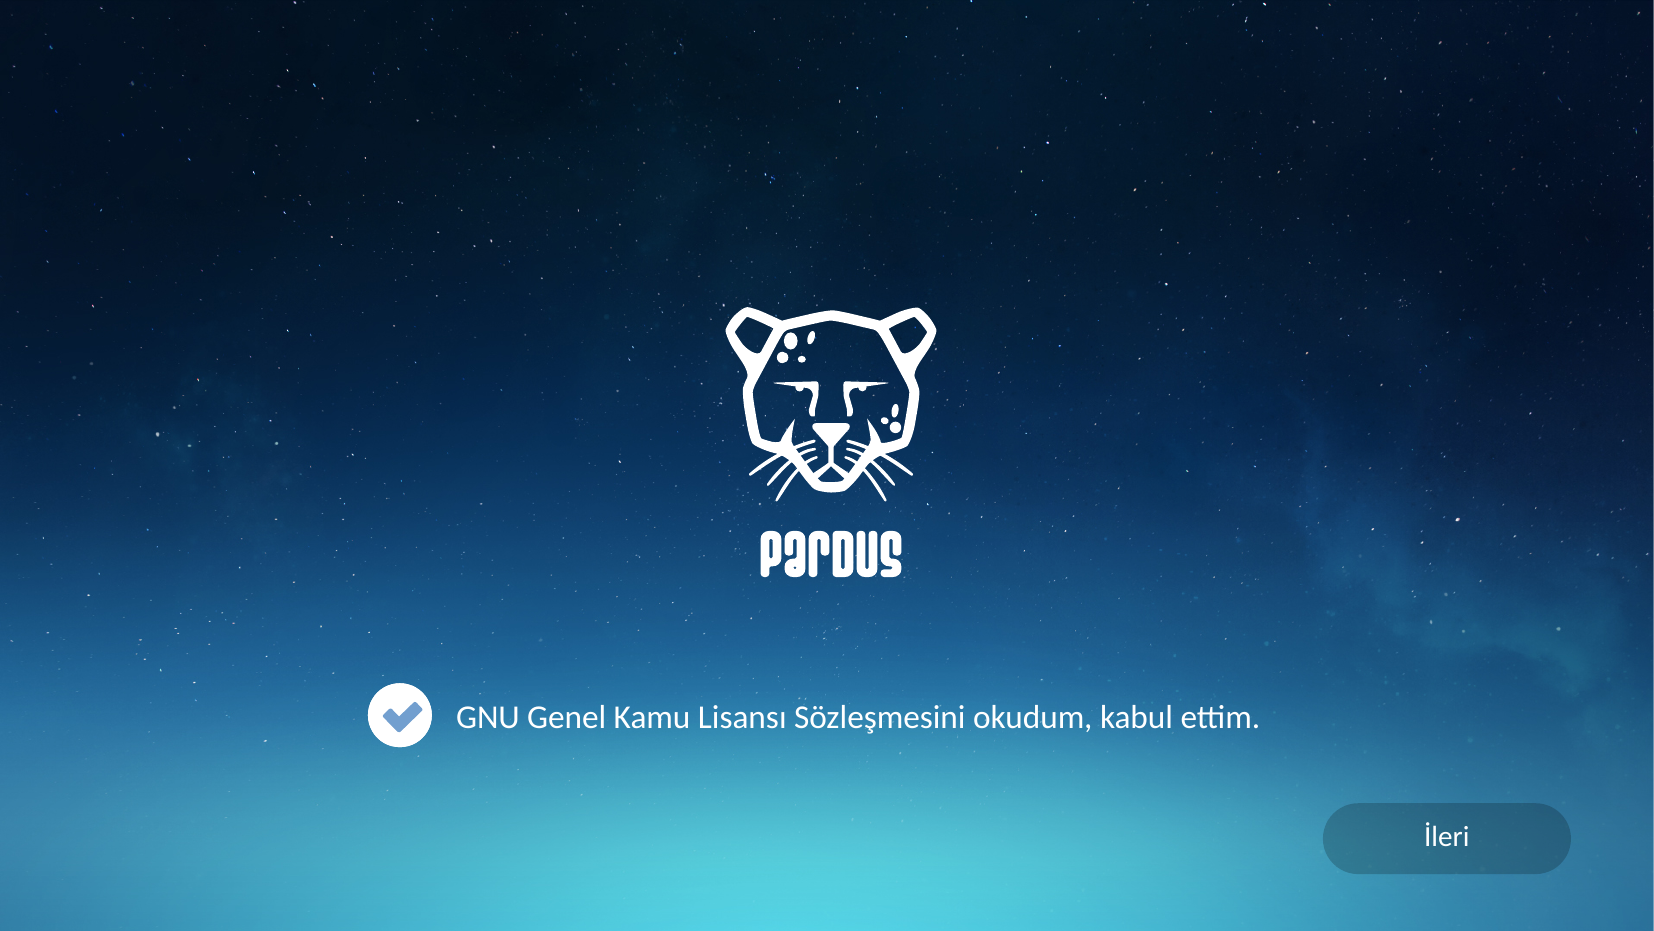

GNU Genel Kamu Lisansı Sözleşmesini okudum, kabul ettim.
İleri